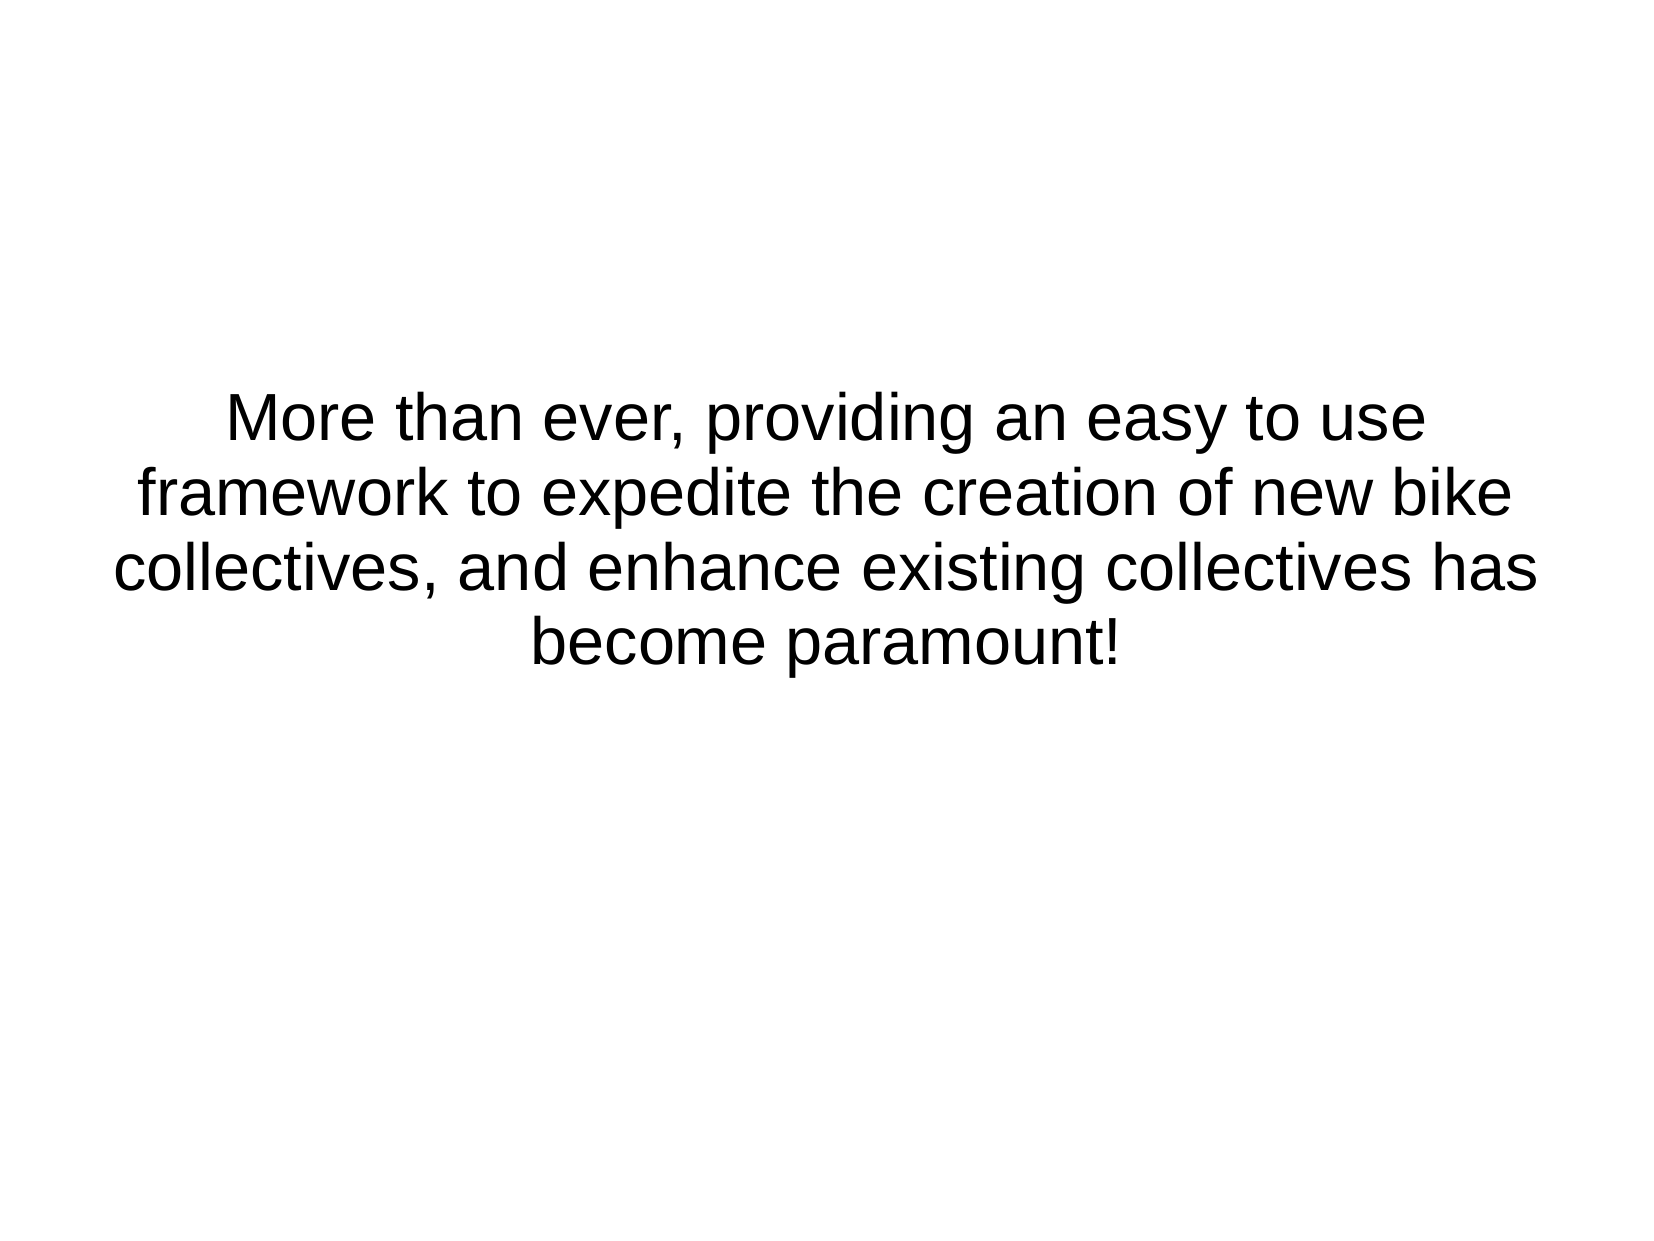

# More than ever, providing an easy to use framework to expedite the creation of new bike collectives, and enhance existing collectives has become paramount!